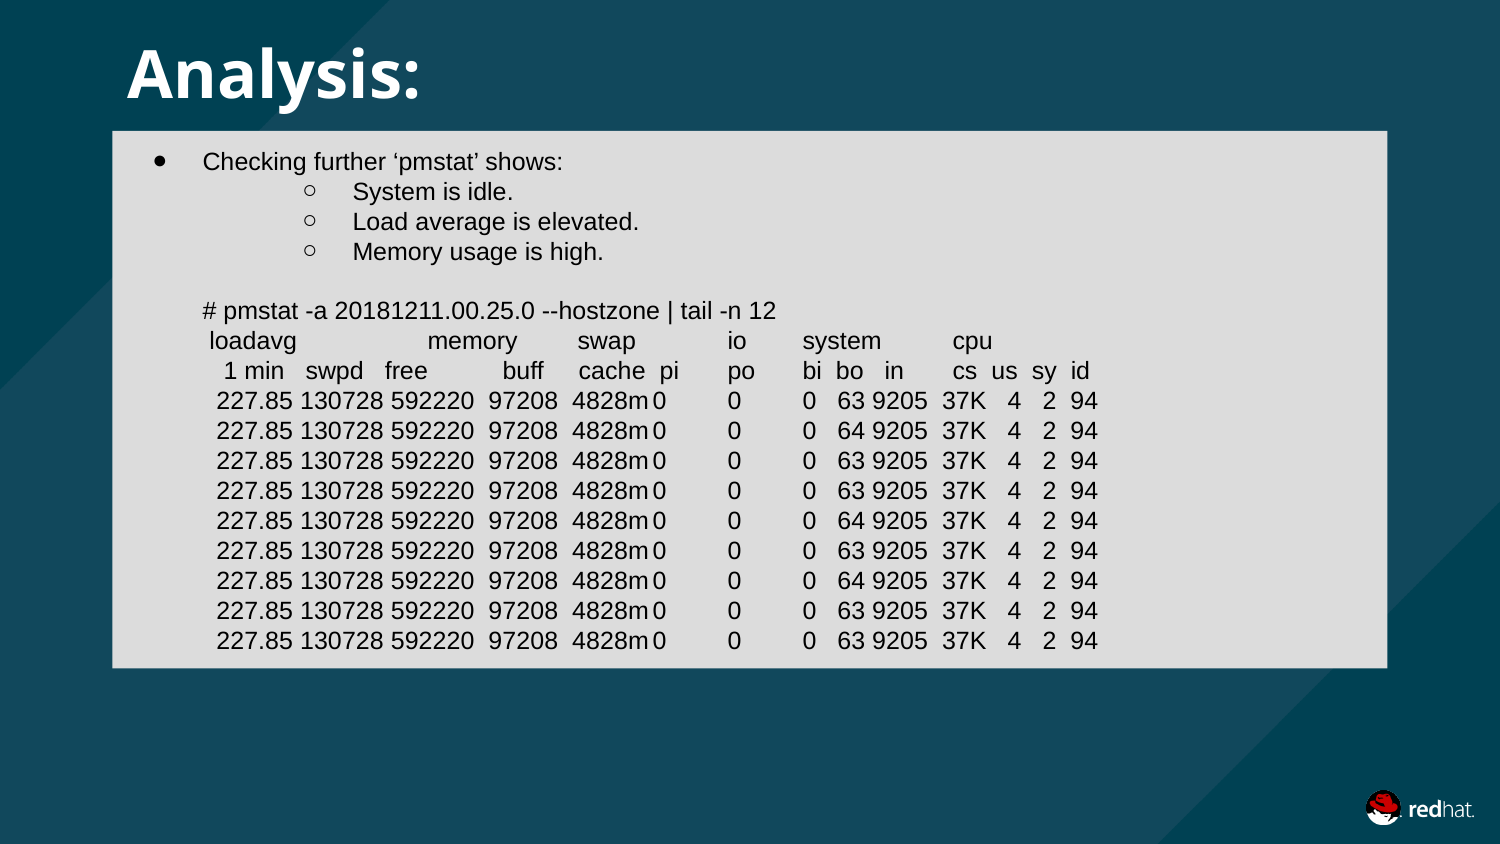

# Analysis:
Checking further ‘pmstat’ shows:
System is idle.
Load average is elevated.
Memory usage is high.
# pmstat -a 20181211.00.25.0 --hostzone | tail -n 12
 loadavg 	memory 	swap 	io	system 	cpu
 1 min swpd free 	buff cache pi 	po 	bi bo in 	cs us sy id
 227.85 130728 592220 97208 4828m	0	0	0 63 9205 37K 4 2 94
 227.85 130728 592220 97208 4828m	0	0	0 64 9205 37K 4 2 94
 227.85 130728 592220 97208 4828m	0	0	0 63 9205 37K 4 2 94
 227.85 130728 592220 97208 4828m	0	0	0 63 9205 37K 4 2 94
 227.85 130728 592220 97208 4828m	0	0	0 64 9205 37K 4 2 94
 227.85 130728 592220 97208 4828m	0	0	0 63 9205 37K 4 2 94
 227.85 130728 592220 97208 4828m	0	0	0 64 9205 37K 4 2 94
 227.85 130728 592220 97208 4828m	0	0	0 63 9205 37K 4 2 94
 227.85 130728 592220 97208 4828m	0	0	0 63 9205 37K 4 2 94